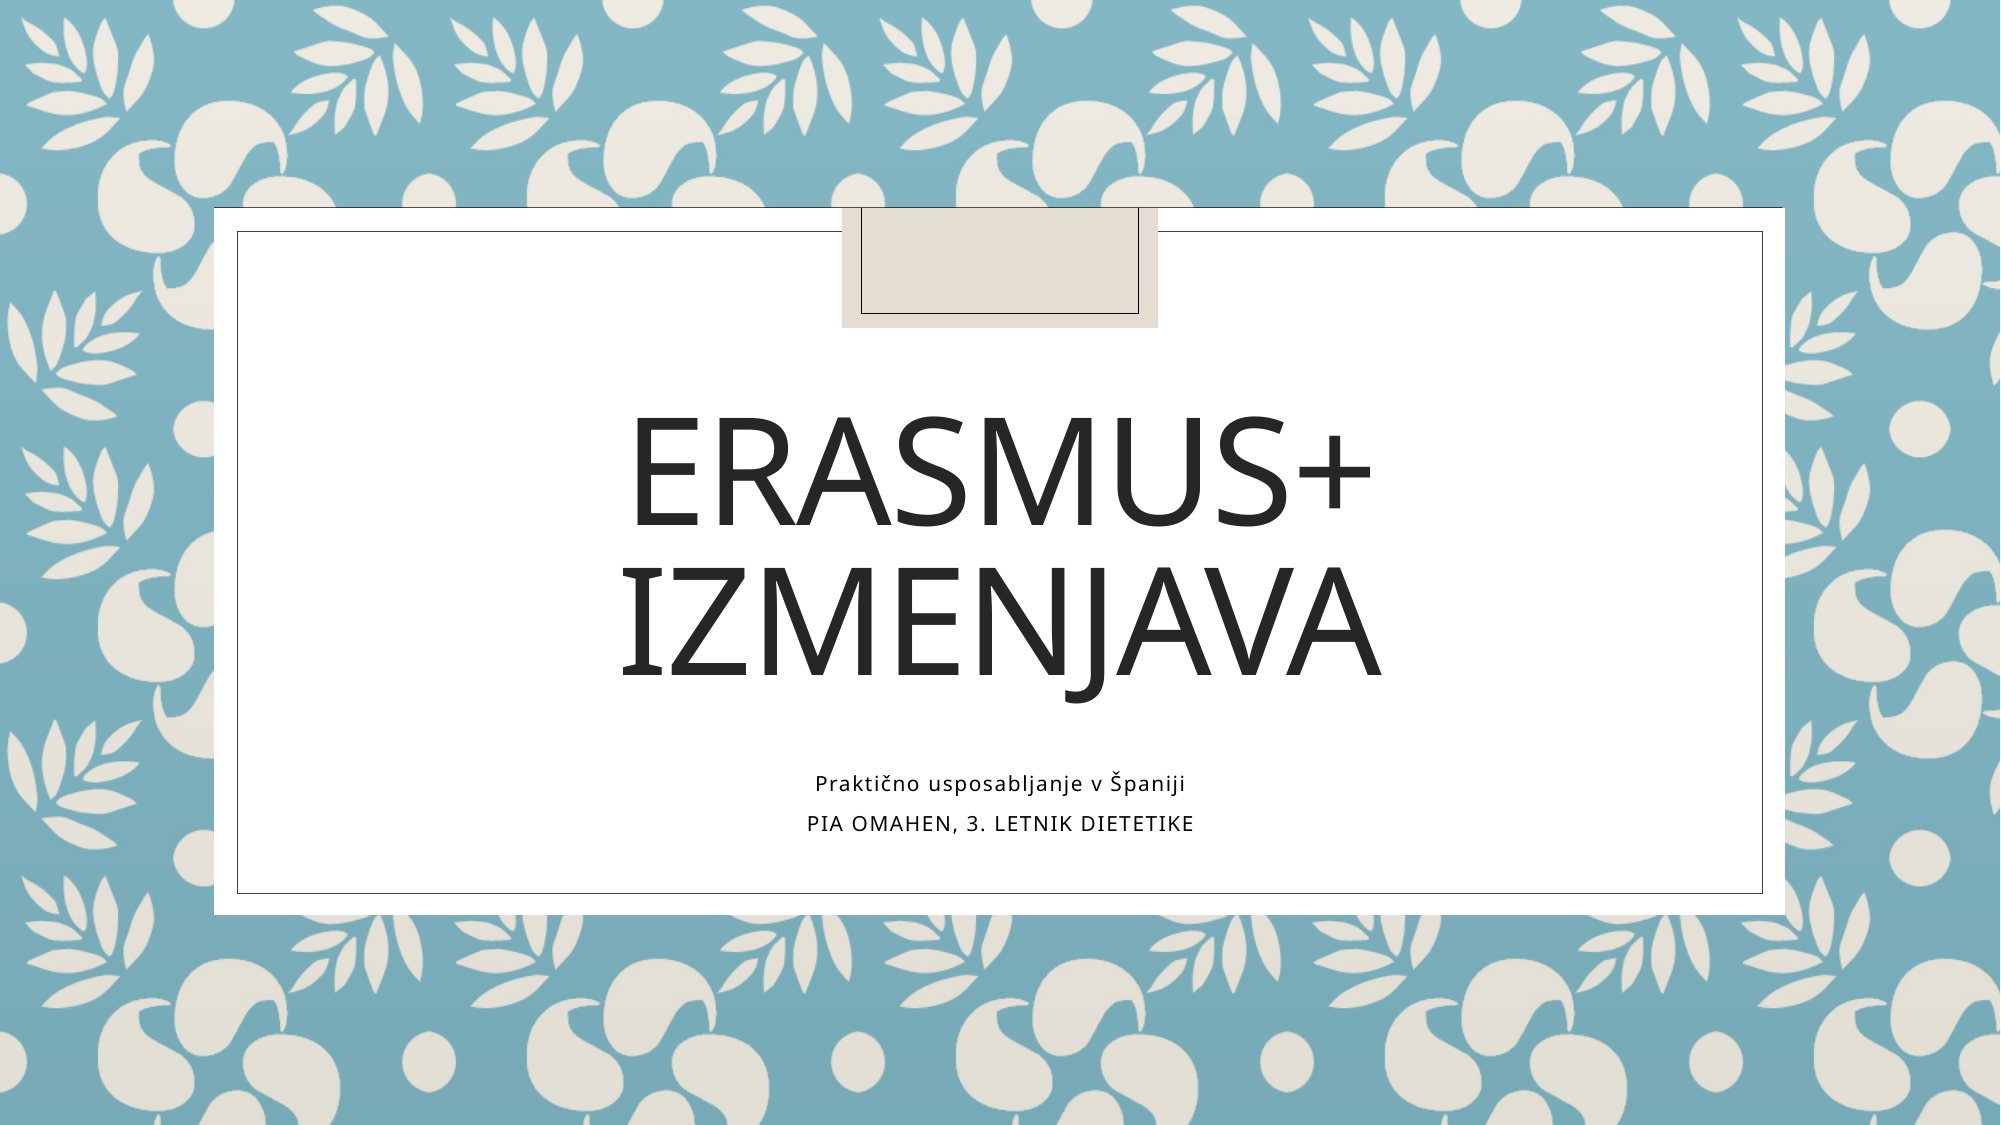

# ERASMUS+ IZMENJAVA
Praktično usposabljanje v Španiji
PIA OMAHEN, 3. LETNIK DIETETIKE